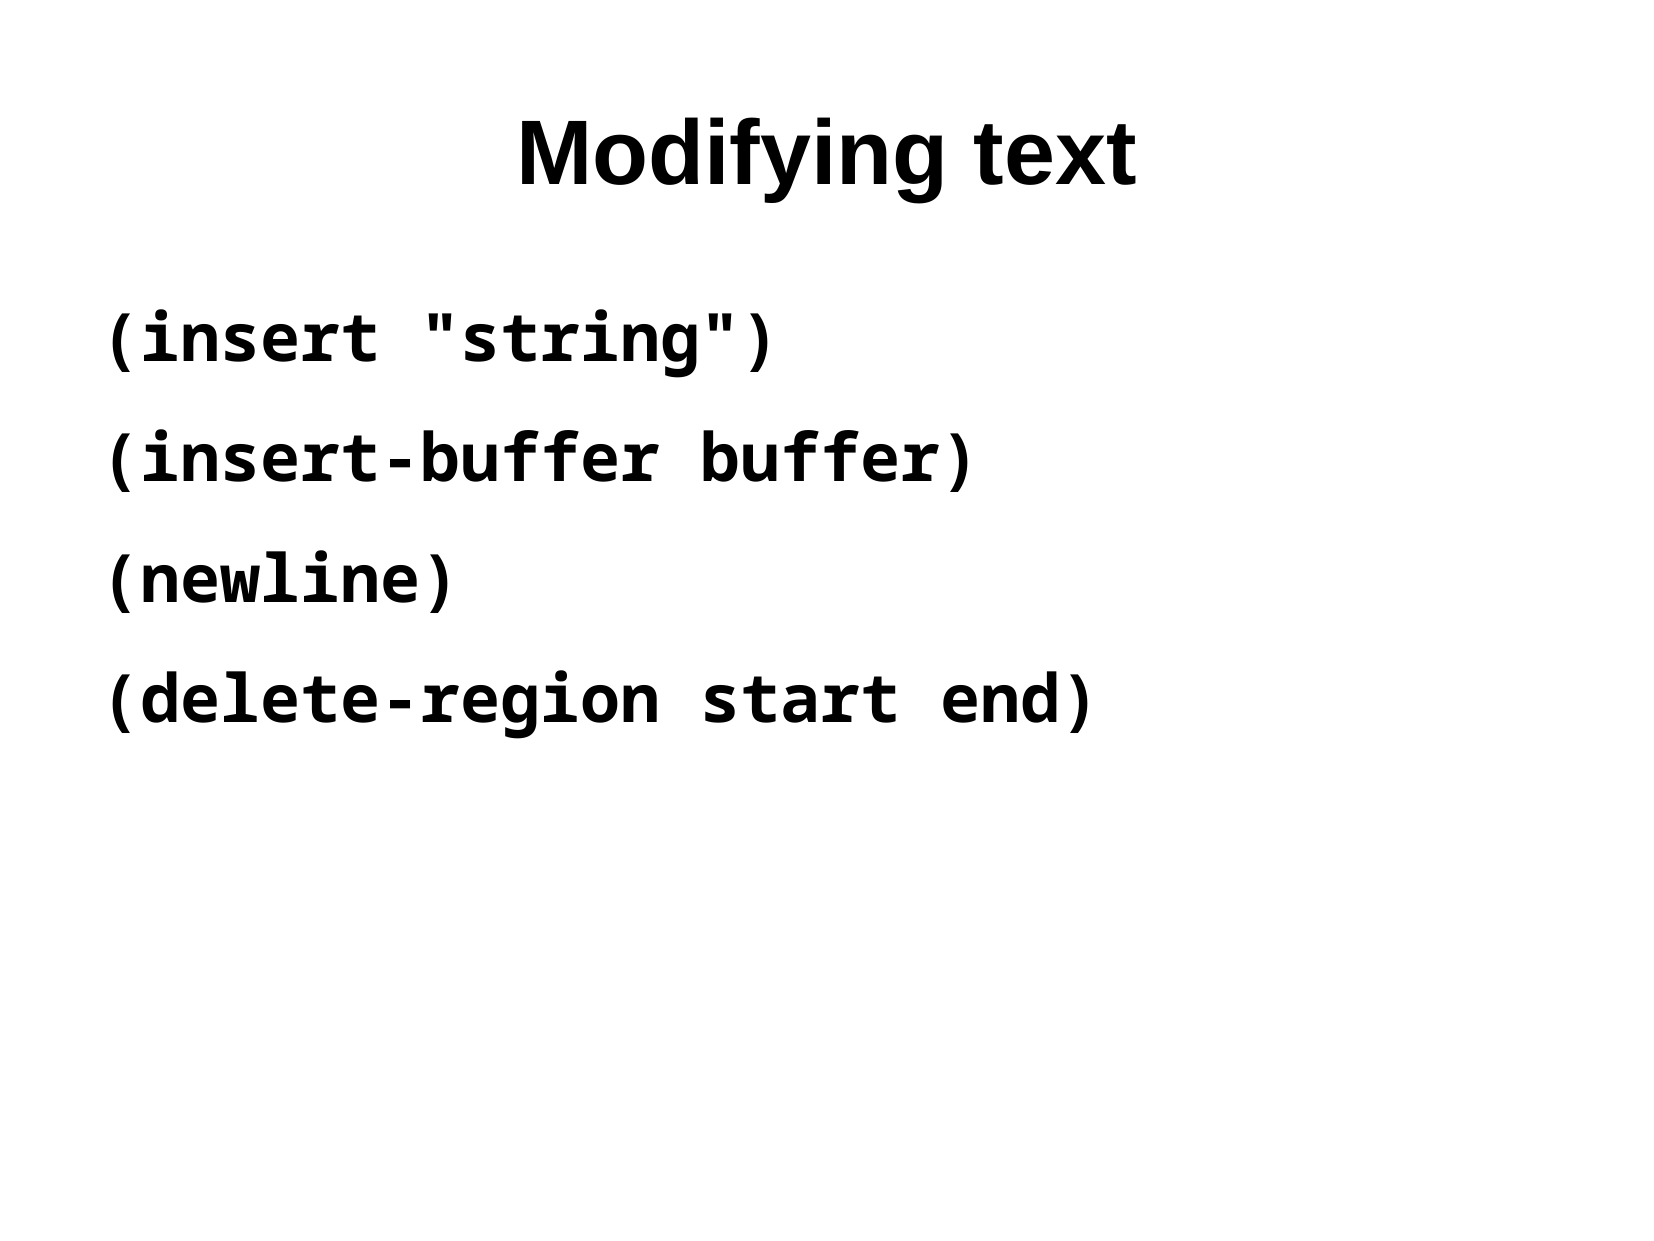

# Modifying text
(insert "string")
(insert-buffer buffer)
(newline)
(delete-region start end)